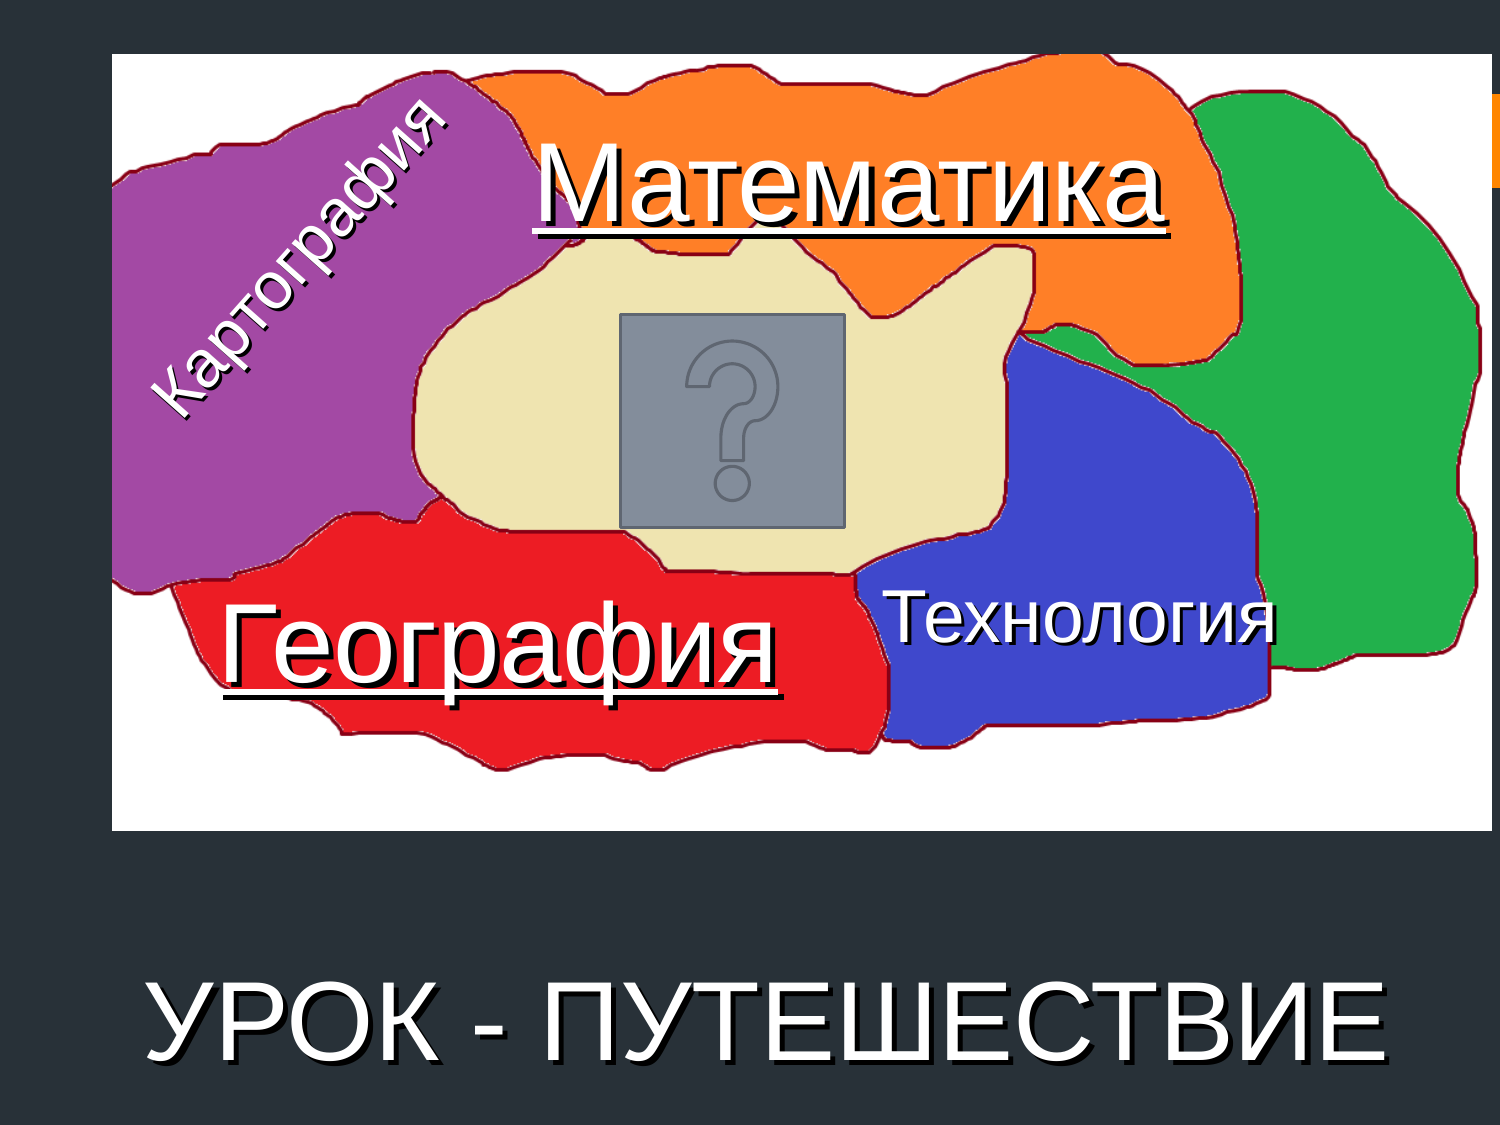

Математика
Картография
Технология
География
УРОК - ПУТЕШЕСТВИЕ